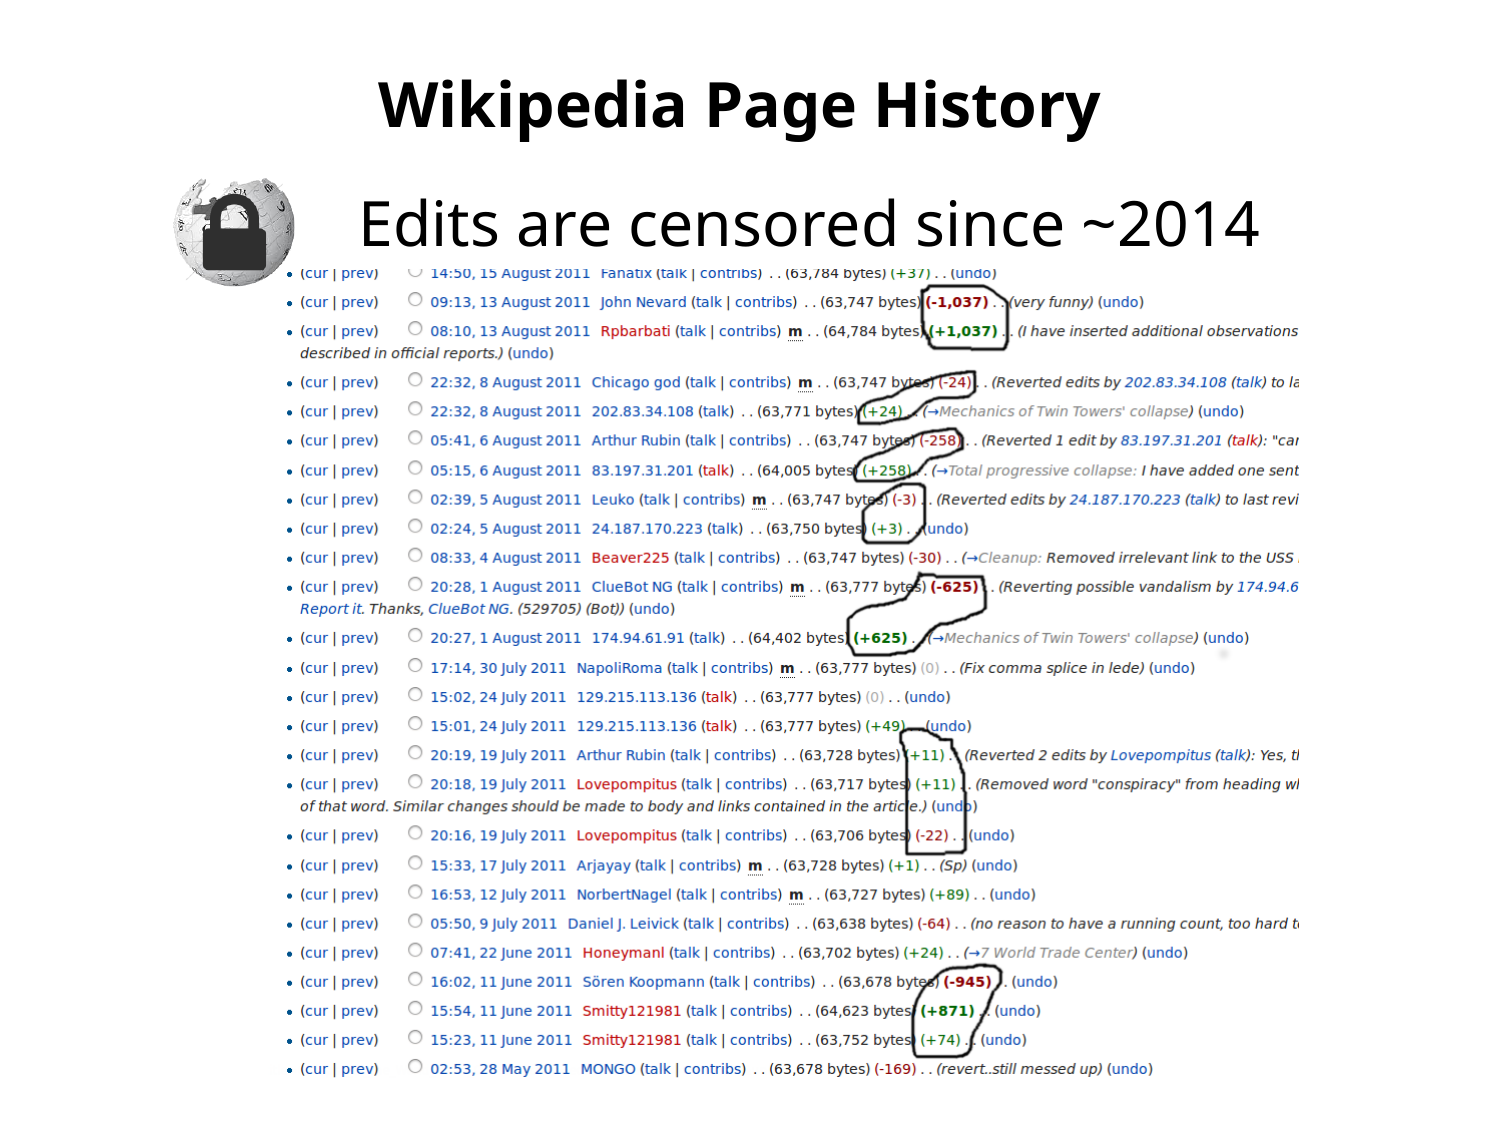

Wikipedia Page History
 Edits are censored since ~2014